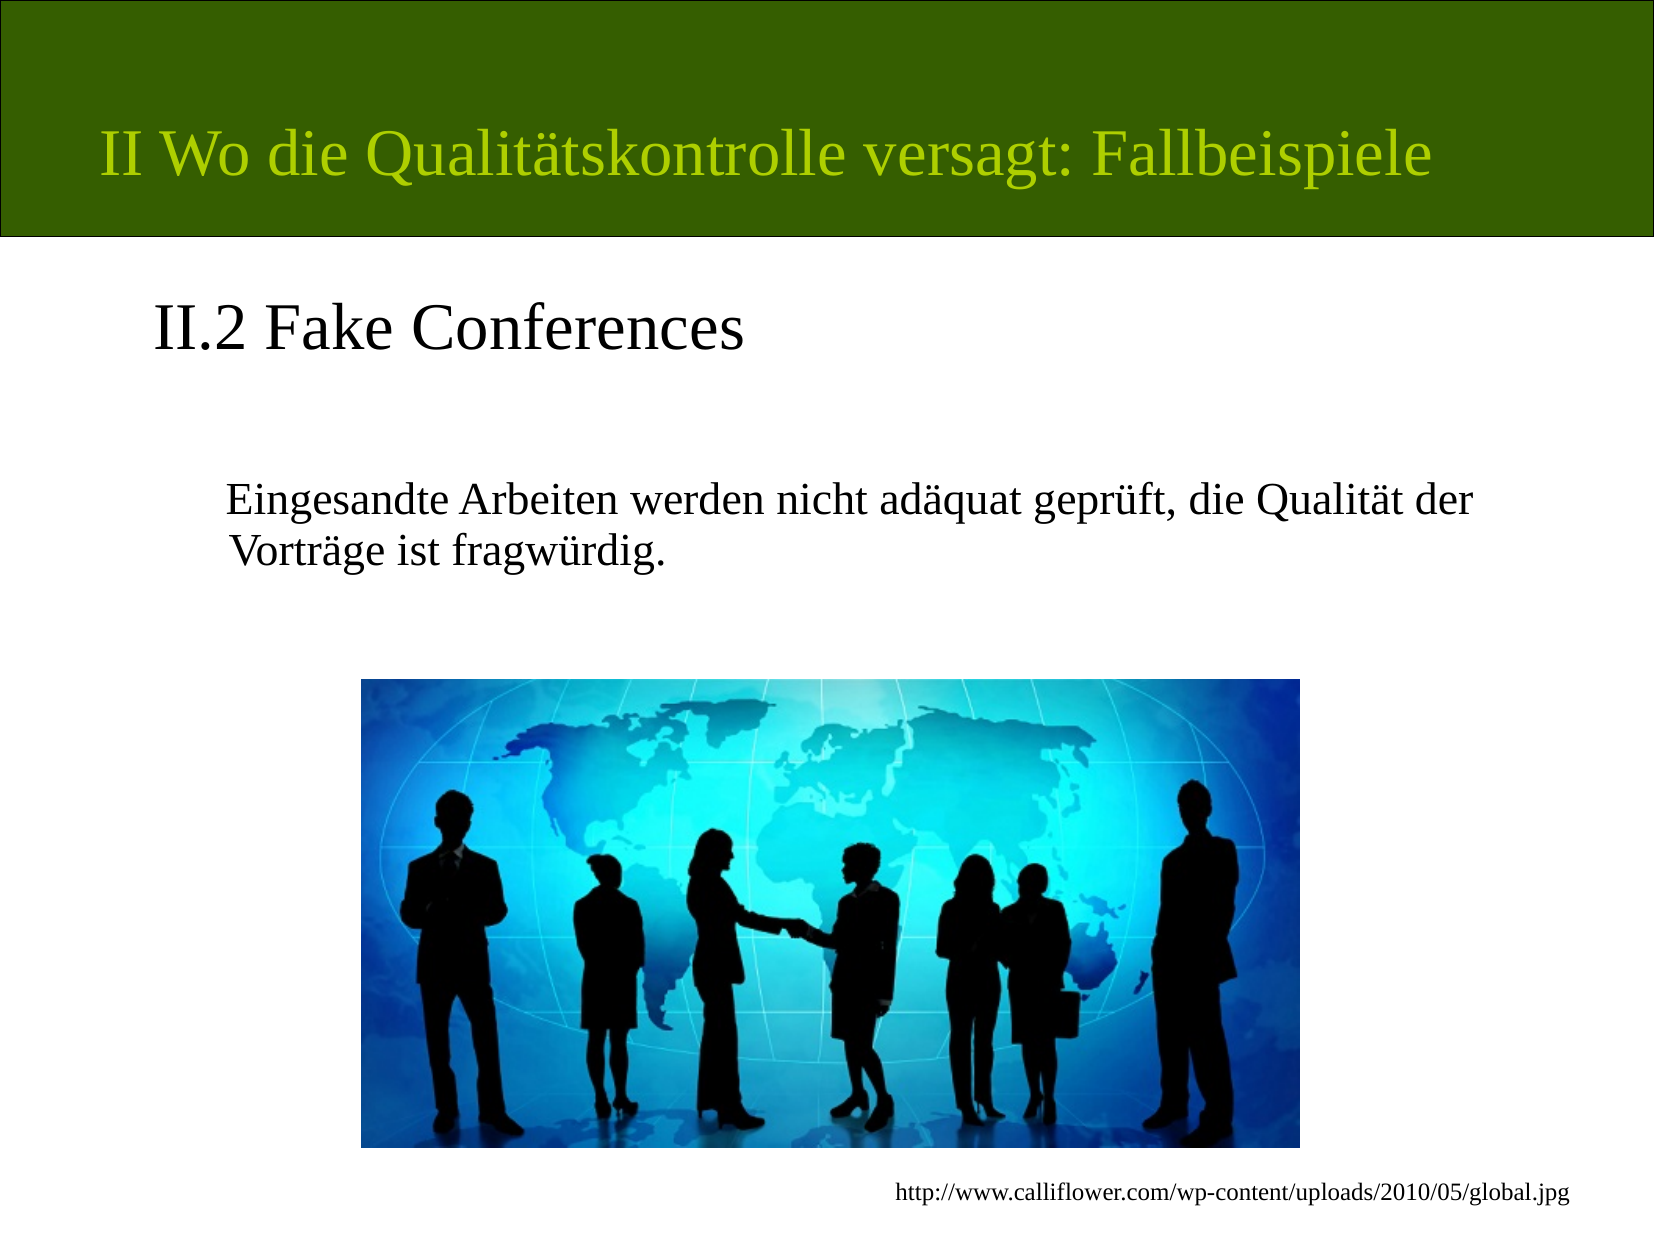

# II Wo die Qualitätskontrolle versagt: Fallbeispiele
II.2 Fake Conferences
 Eingesandte Arbeiten werden nicht adäquat geprüft, die Qualität der Vorträge ist fragwürdig.
http://www.calliflower.com/wp-content/uploads/2010/05/global.jpg